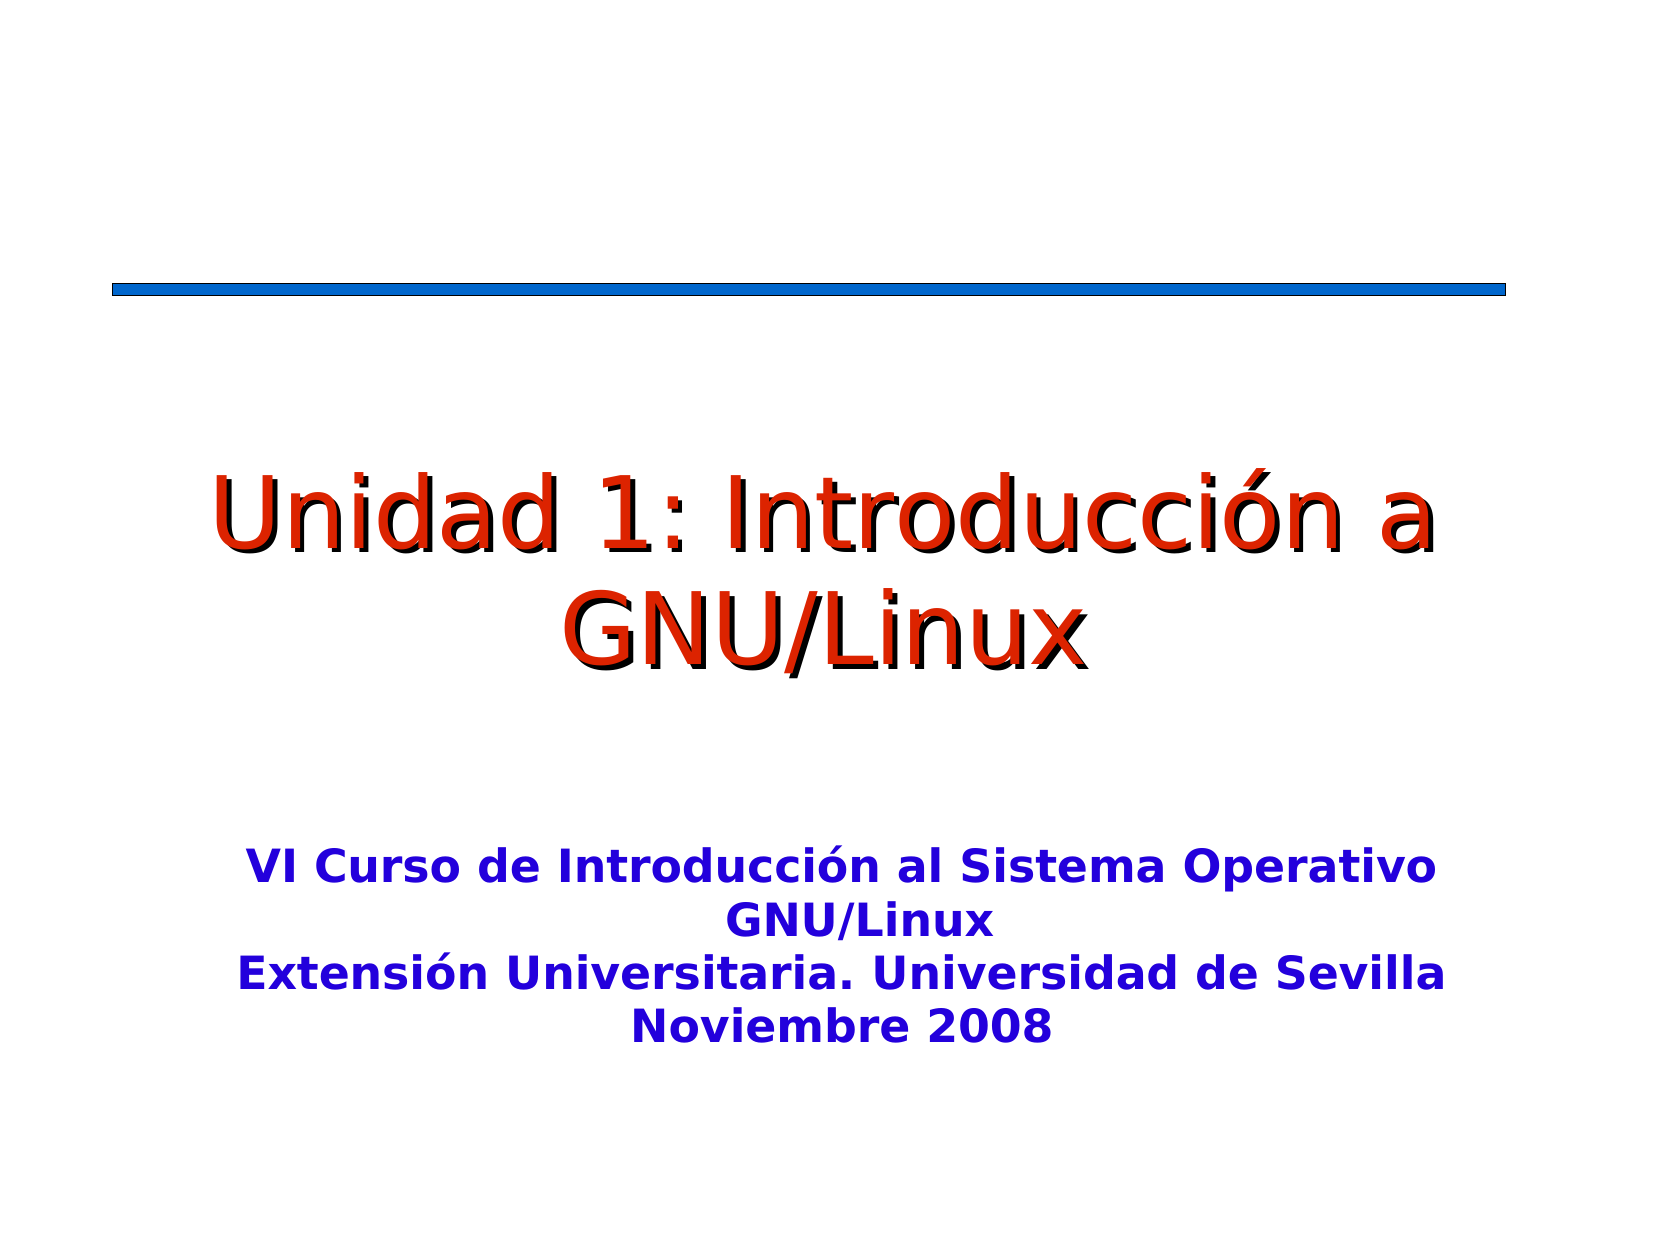

# Unidad 1: Introducción a GNU/Linux
VI Curso de Introducción al Sistema Operativo GNU/Linux
Extensión Universitaria. Universidad de Sevilla
Noviembre 2008